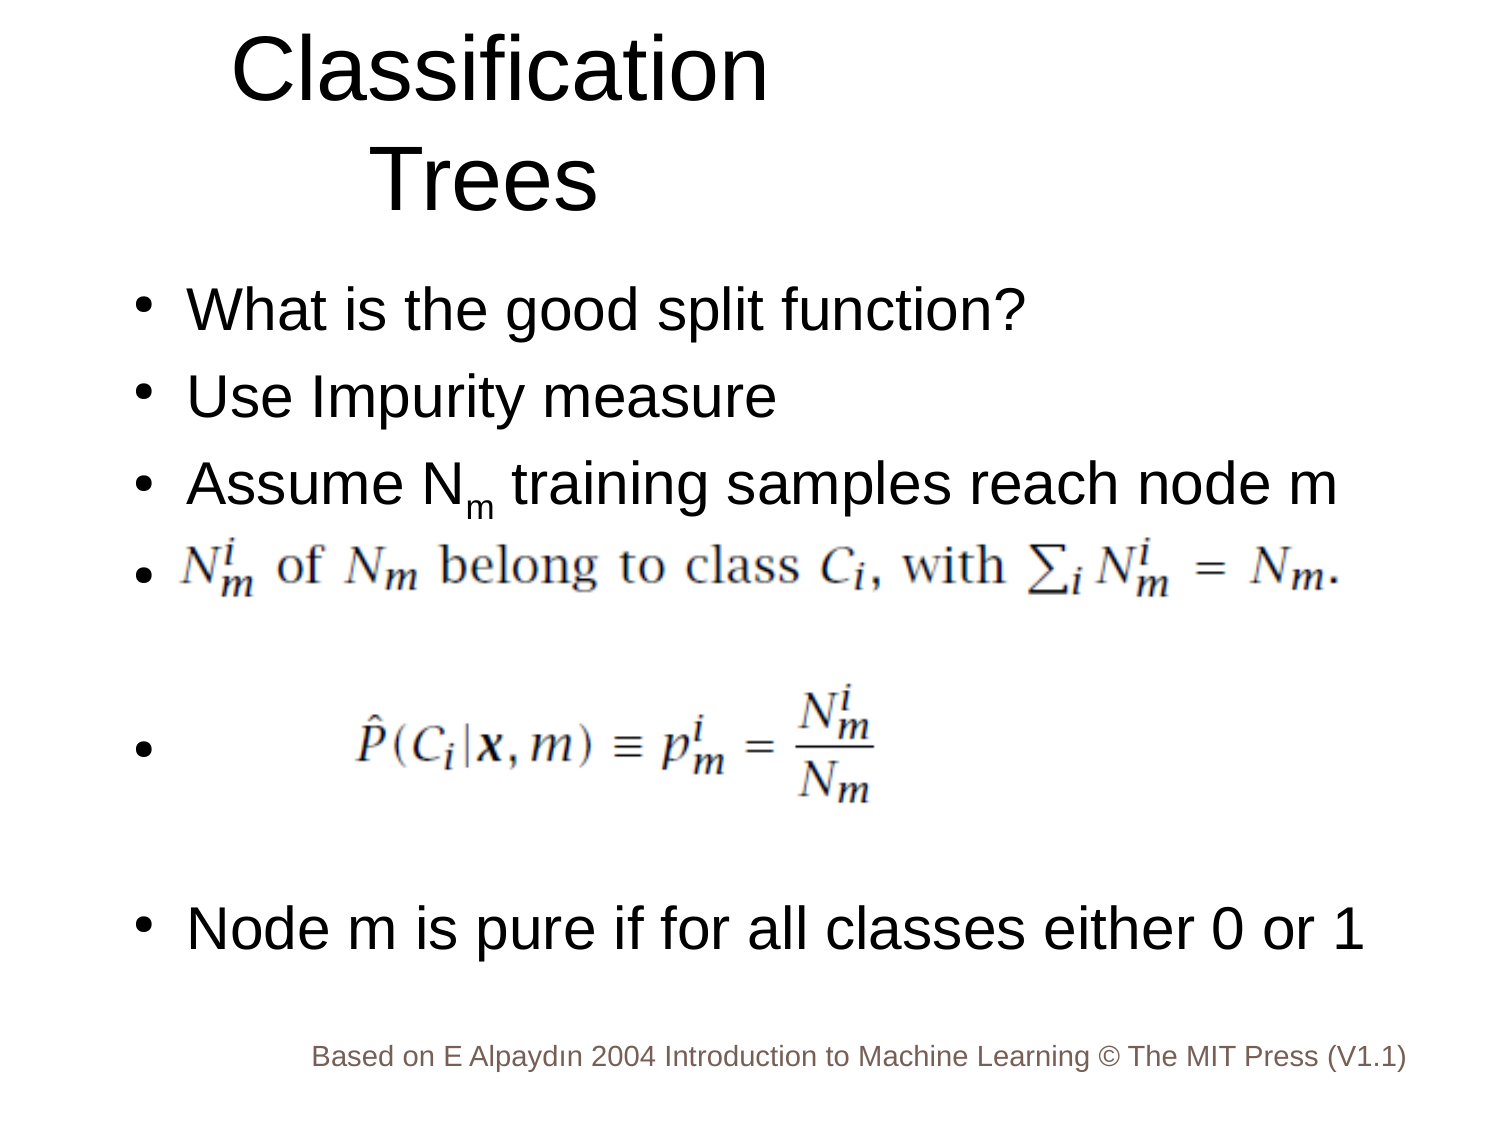

# Classification Trees
What is the good split function?
Use Impurity measure
Assume Nm training samples reach node m
Node m is pure if for all classes either 0 or 1
Based on E Alpaydın 2004 Introduction to Machine Learning © The MIT Press (V1.1)